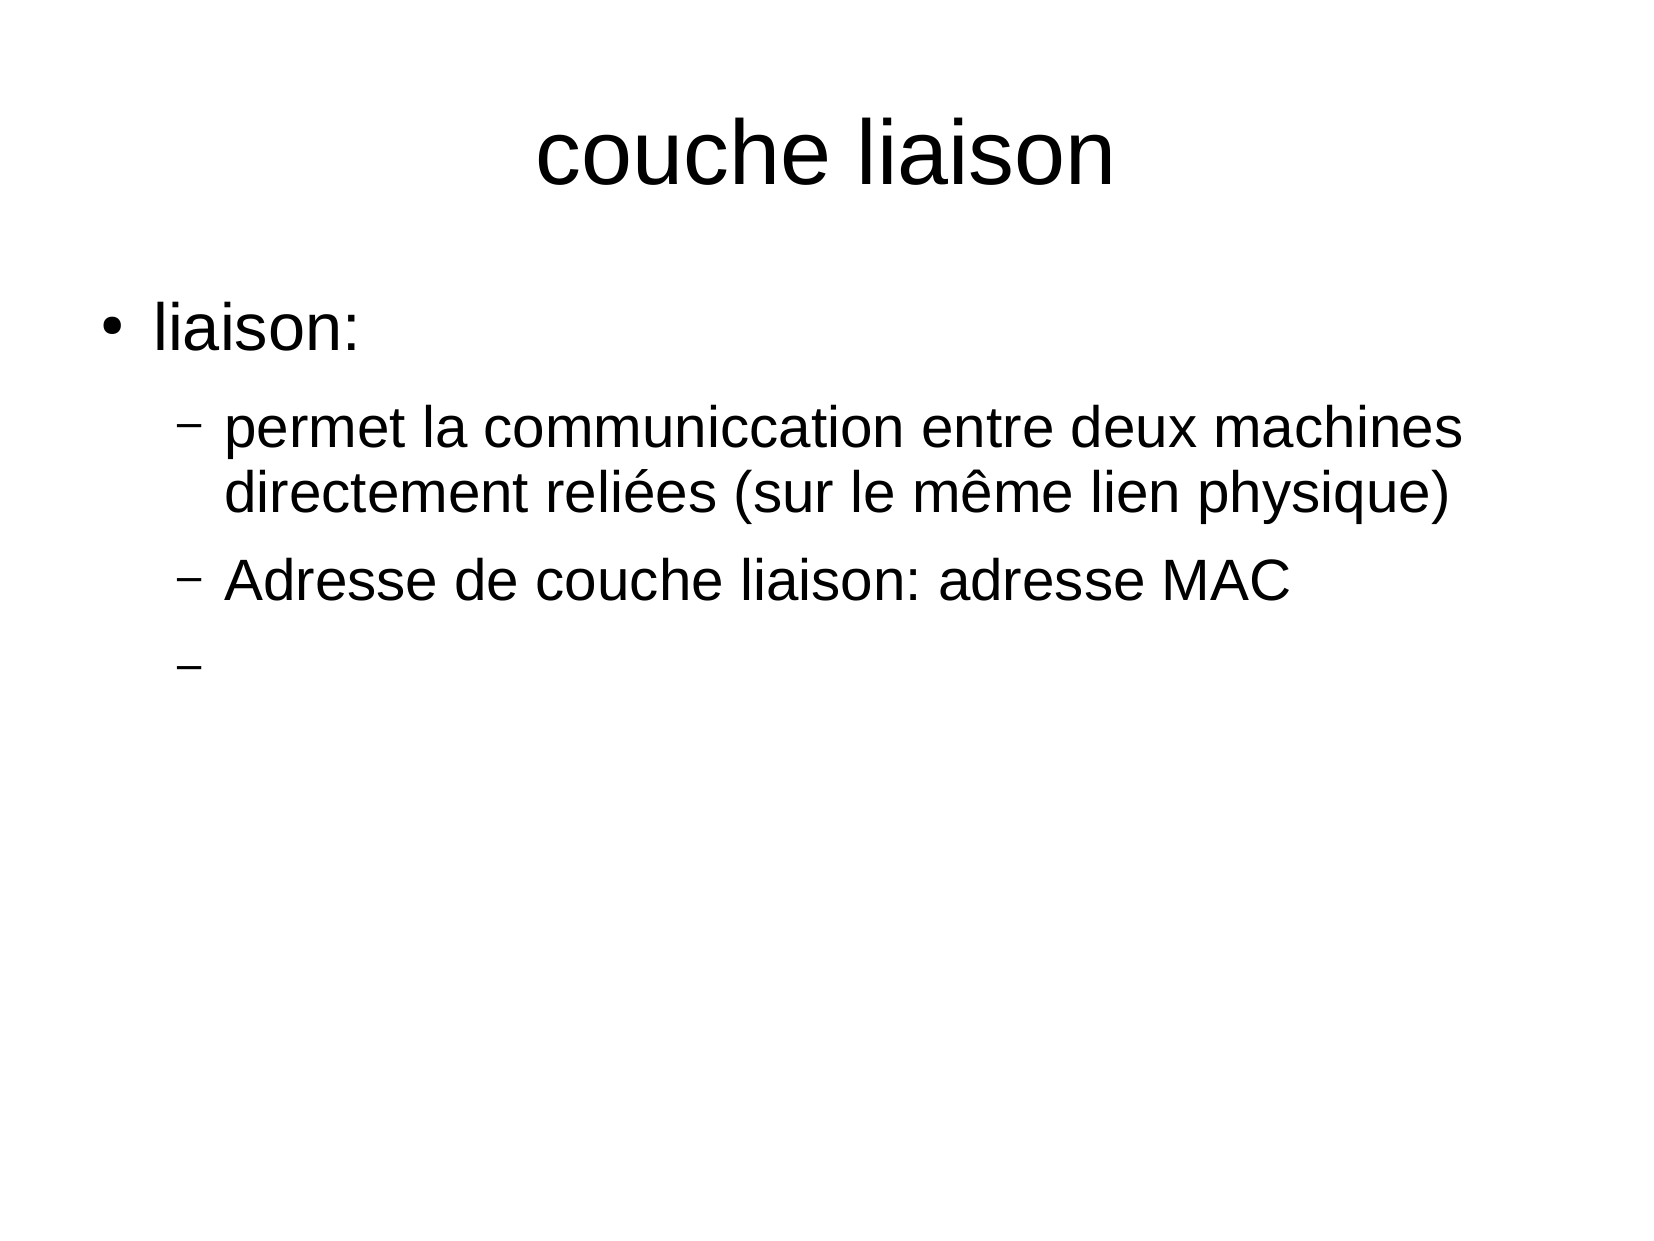

# couche liaison
liaison:
permet la communiccation entre deux machines directement reliées (sur le même lien physique)
Adresse de couche liaison: adresse MAC